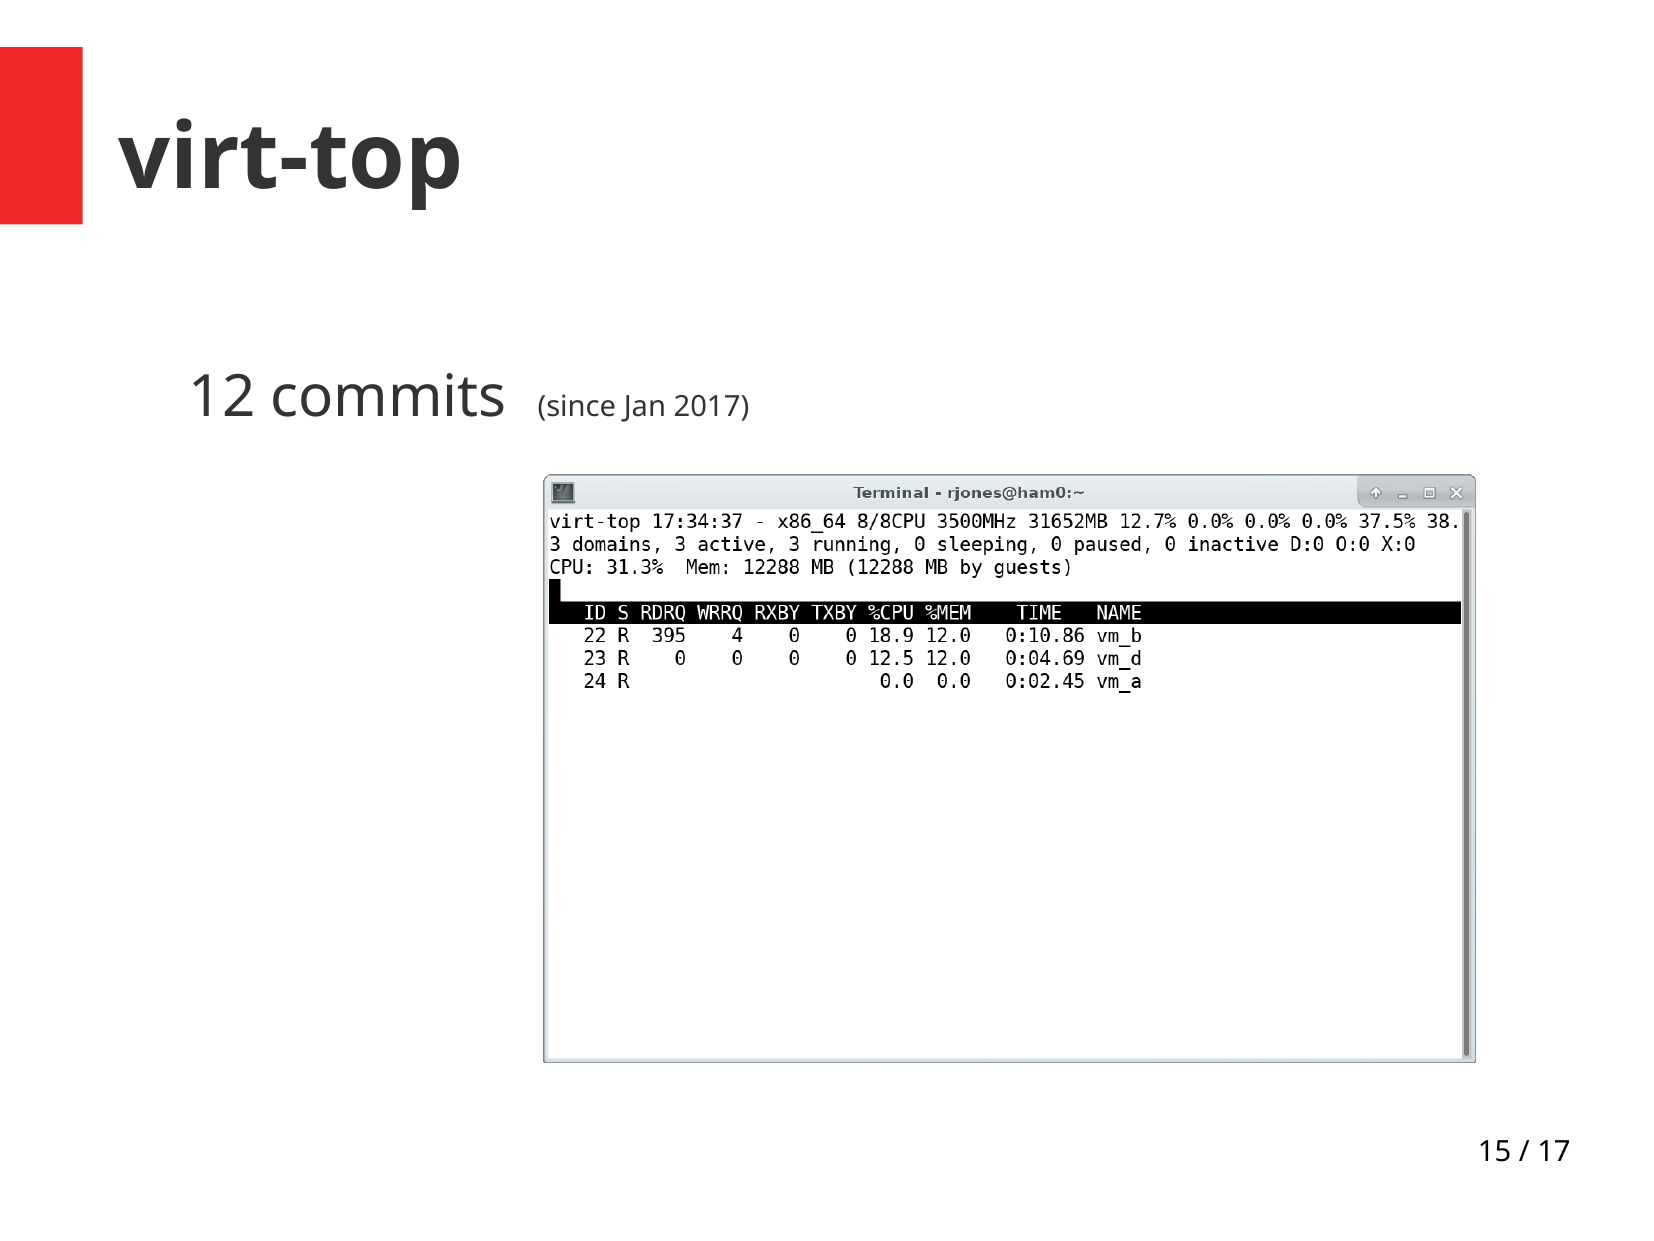

# virt-top
12 commits (since Jan 2017)
15